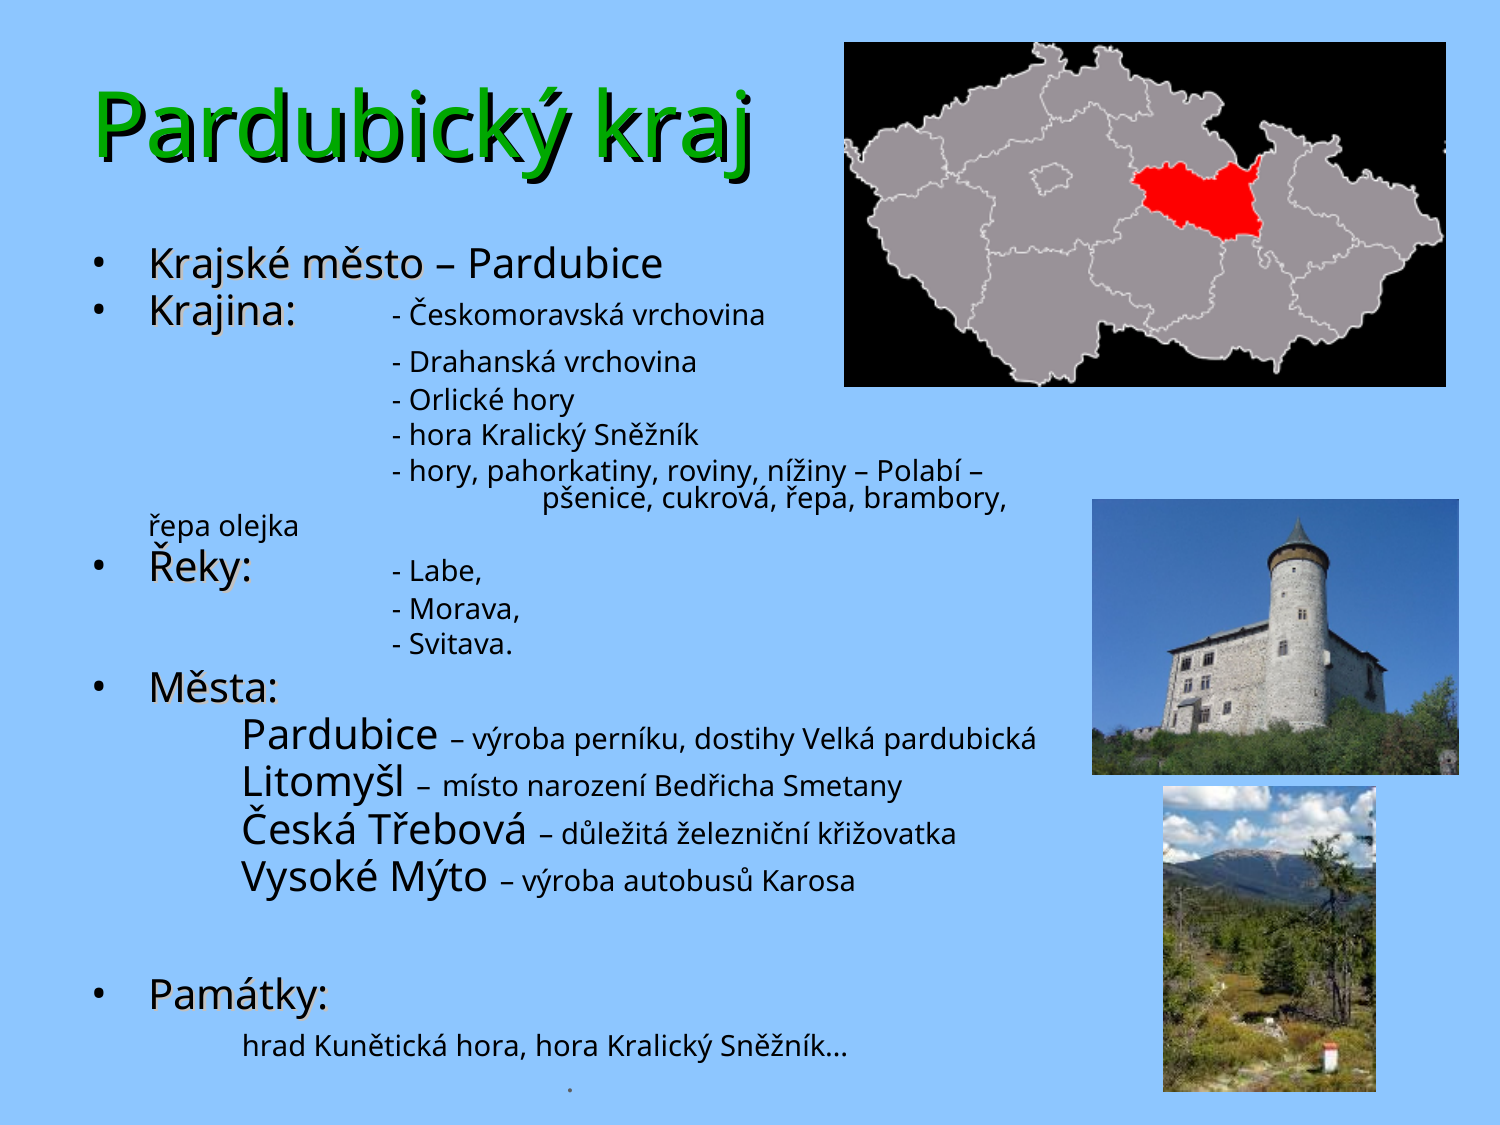

# Pardubický kraj
Krajské město – Pardubice
Krajina:	- Českomoravská vrchovina
			- Drahanská vrchovina
			- Orlické hory
			- hora Kralický Sněžník
			- hory, pahorkatiny, roviny, nížiny – Polabí – 			pšenice, cukrová, řepa, brambory, řepa olejka
Řeky:	- Labe,
			- Morava,
			- Svitava.
Města:
		Pardubice – výroba perníku, dostihy Velká pardubická
		Litomyšl – místo narození Bedřicha Smetany
		Česká Třebová – důležitá železniční křižovatka
		Vysoké Mýto – výroba autobusů Karosa
Památky:
		hrad Kunětická hora, hora Kralický Sněžník…
.